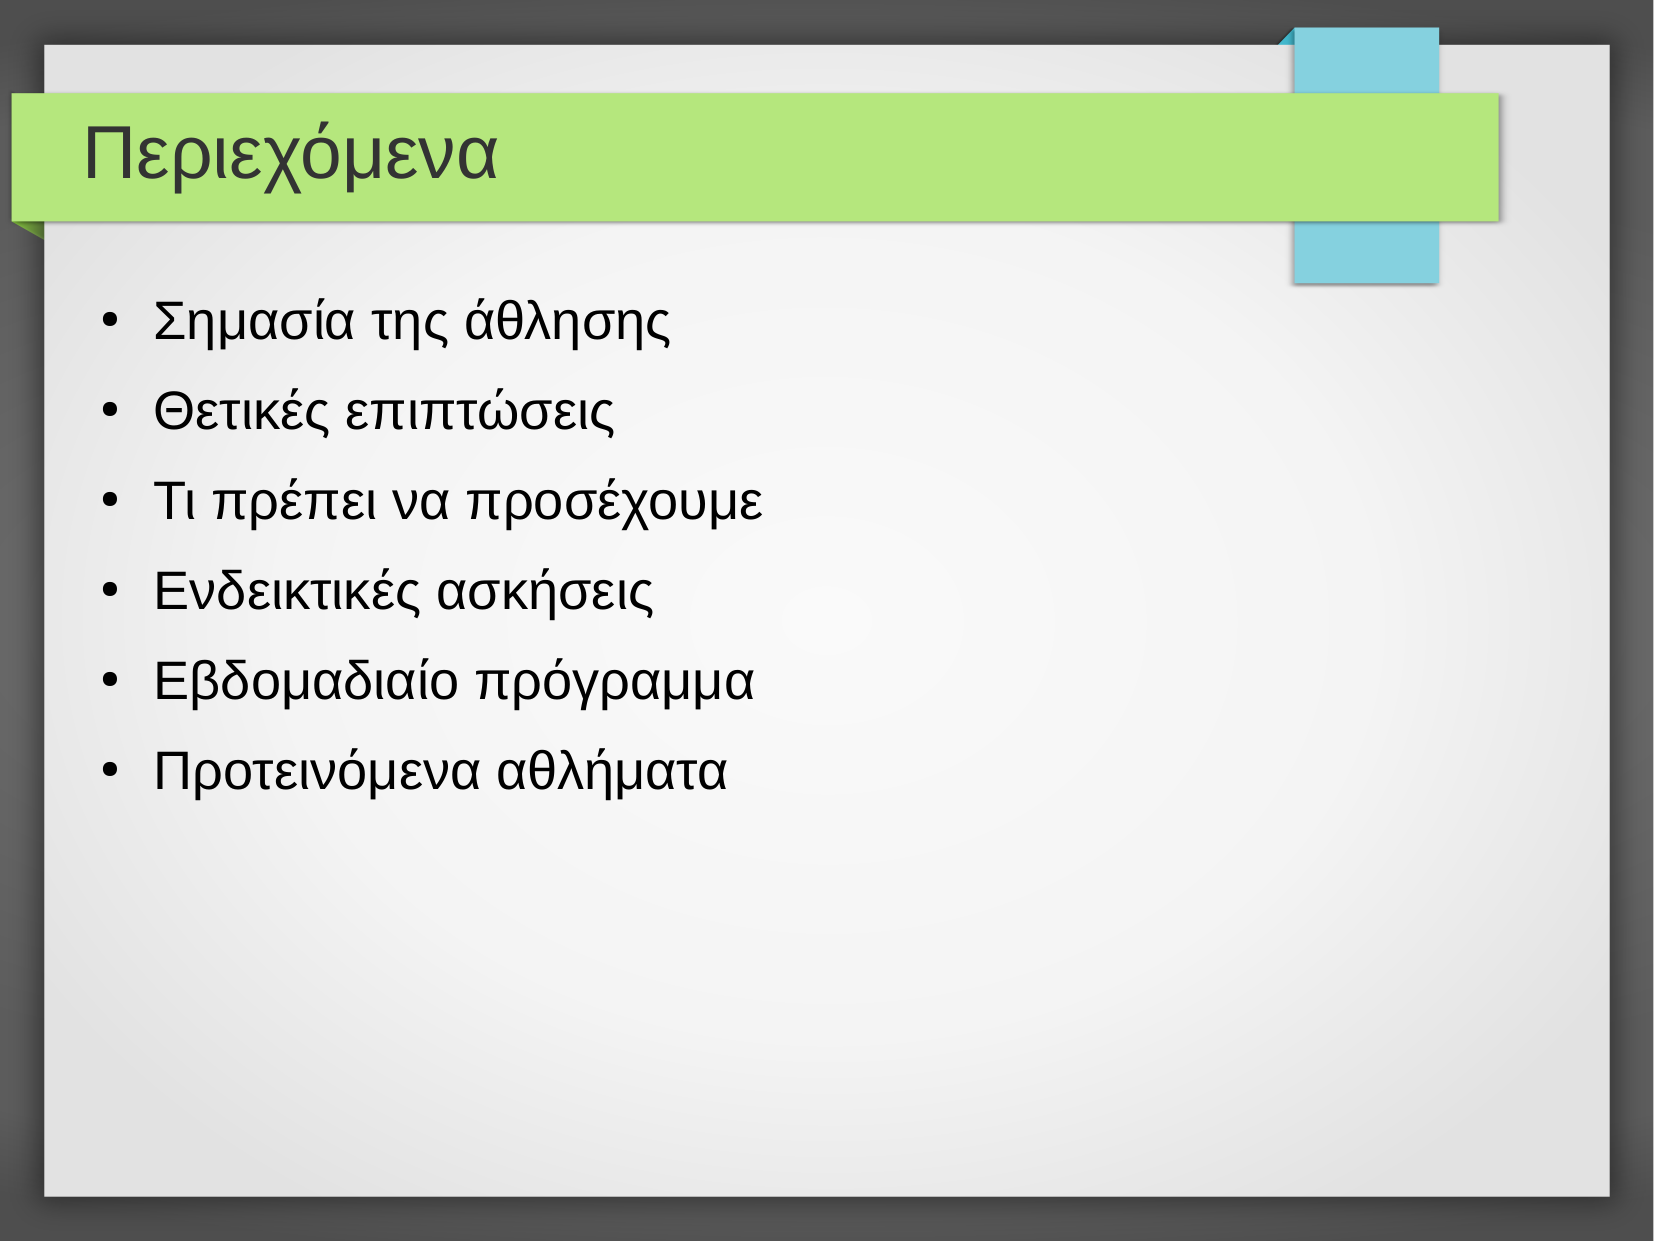

# Περιεχόμενα
Σημασία της άθλησης
Θετικές επιπτώσεις
Τι πρέπει να προσέχουμε
Ενδεικτικές ασκήσεις
Εβδομαδιαίο πρόγραμμα
Προτεινόμενα αθλήματα